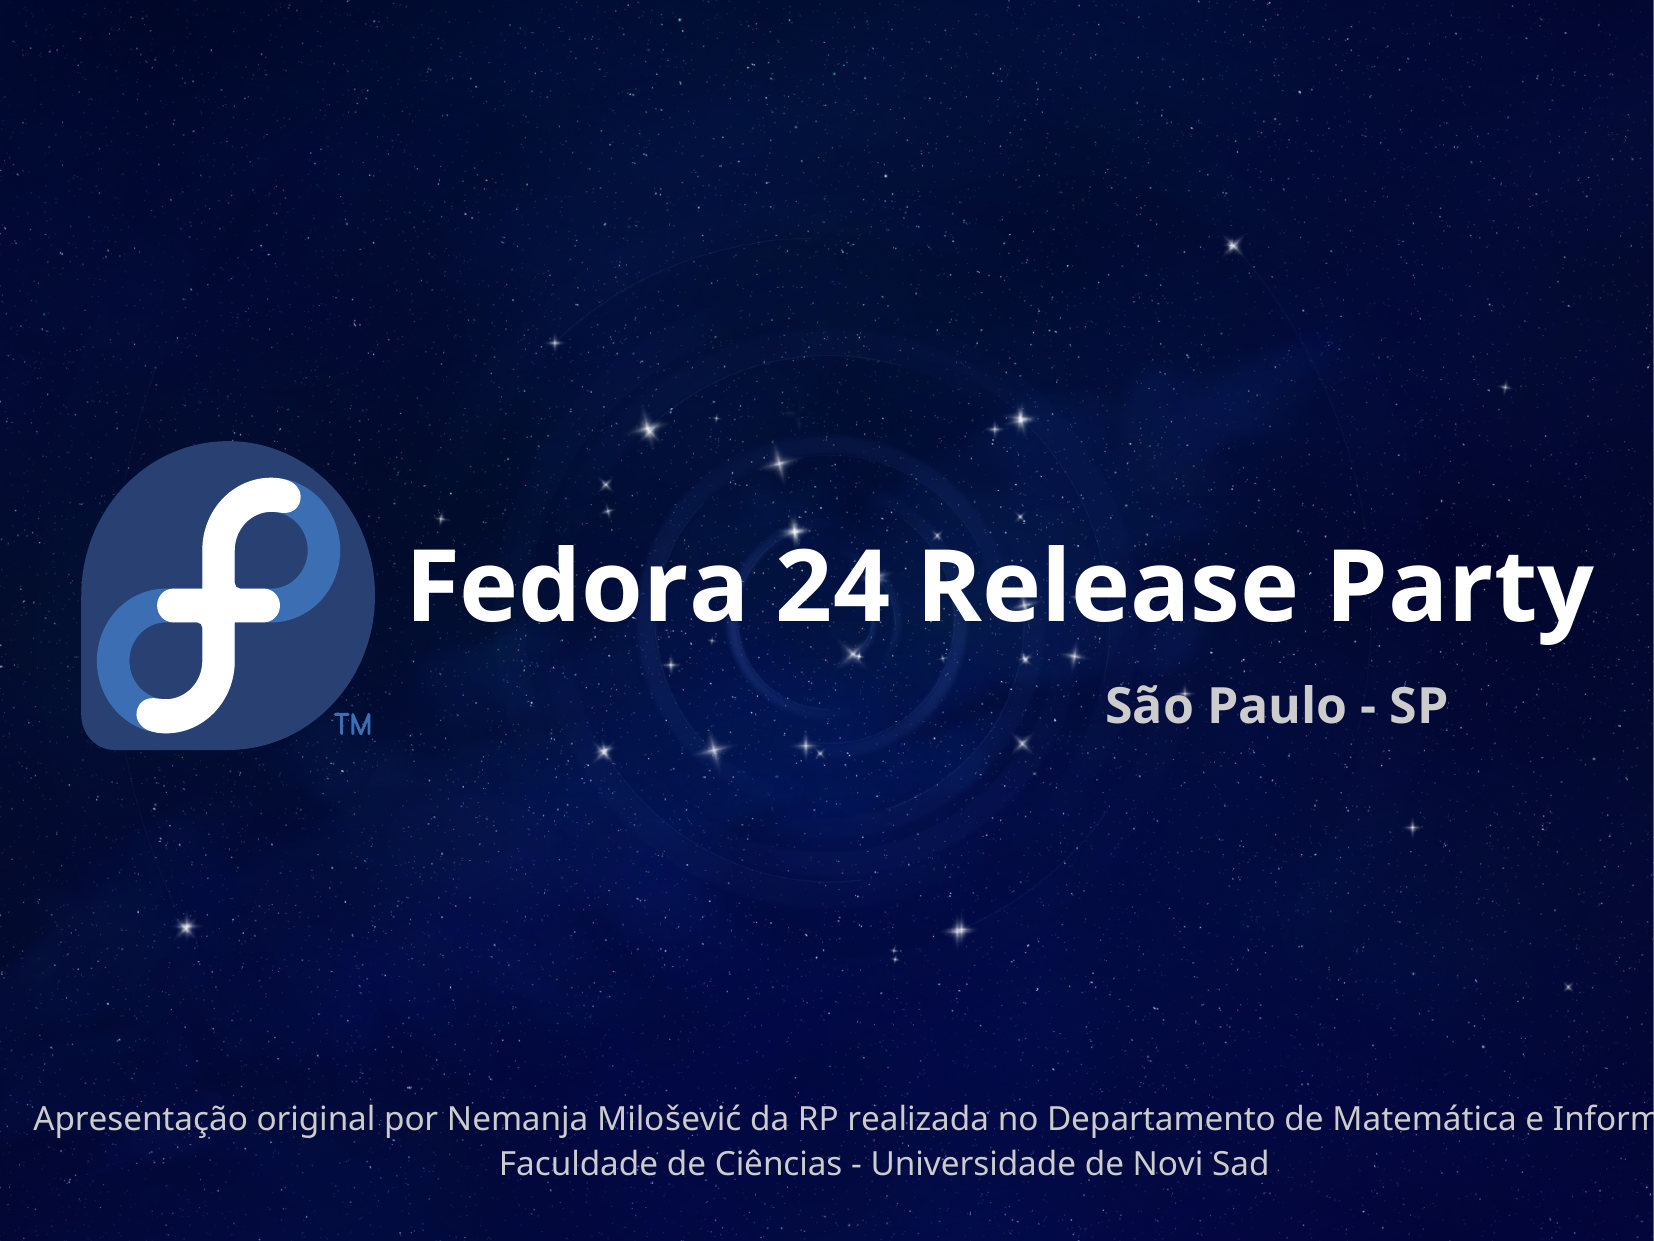

Fedora 24 Release Party
 São Paulo - SP
Apresentação original por Nemanja Milošević da RP realizada no Departamento de Matemática e Informática
Faculdade de Ciências - Universidade de Novi Sad